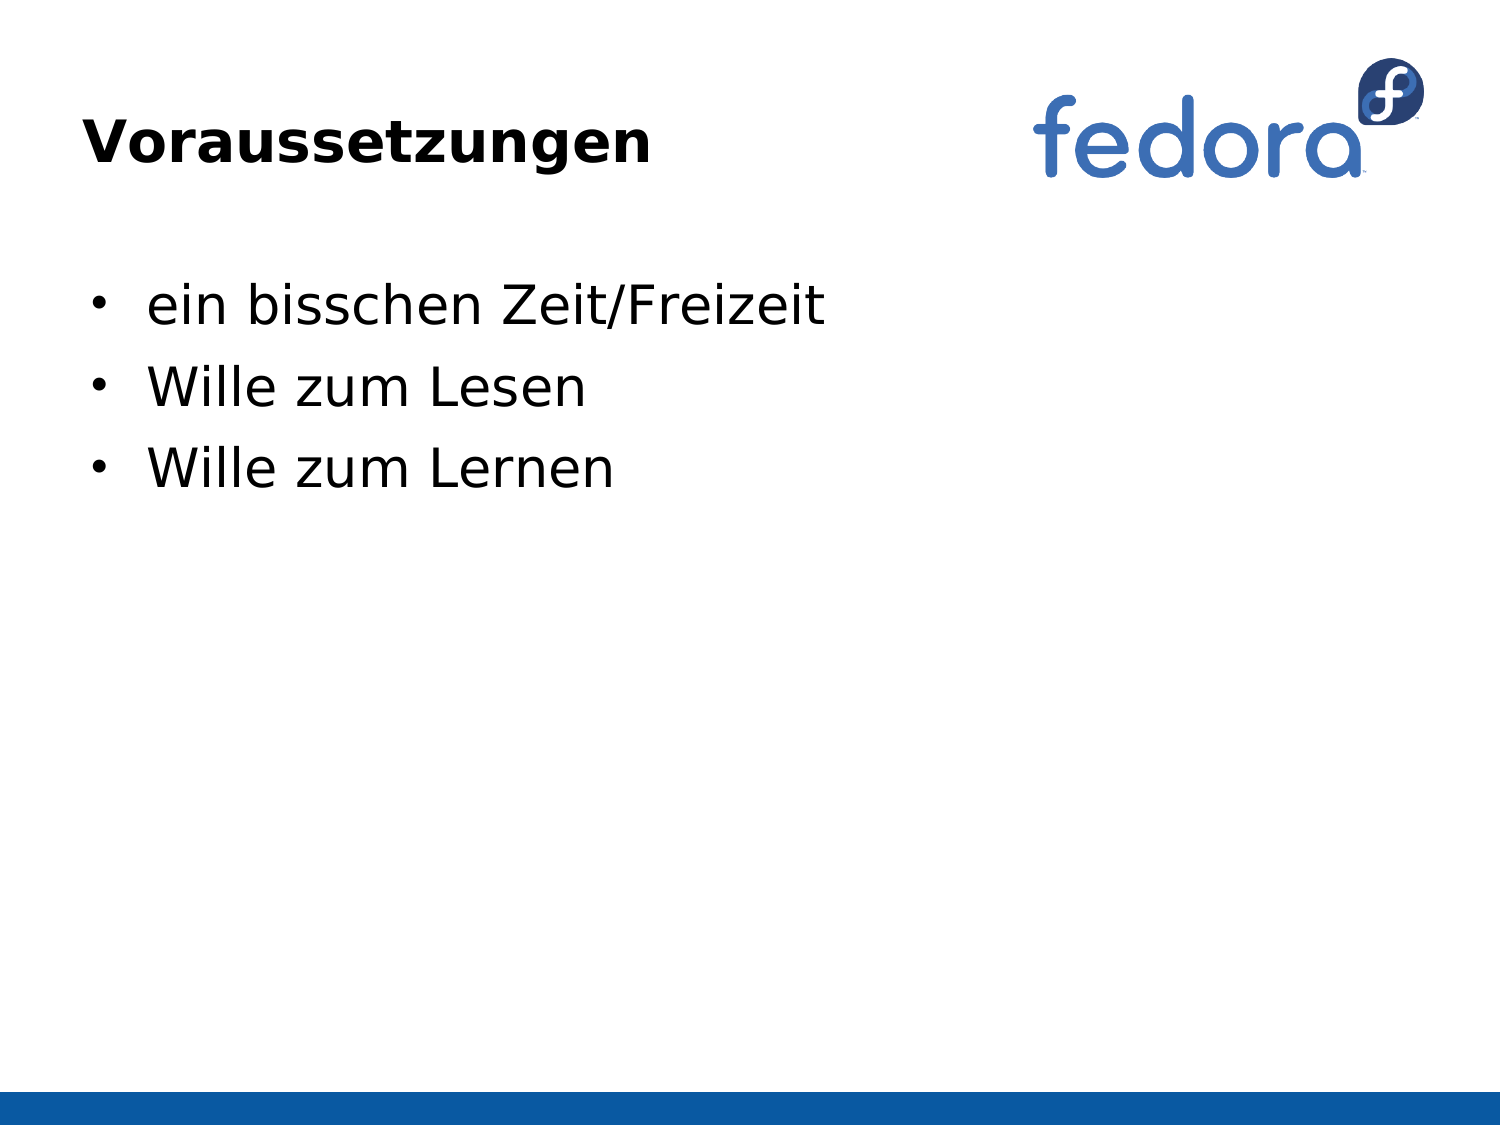

# Voraussetzungen
ein bisschen Zeit/Freizeit
Wille zum Lesen
Wille zum Lernen